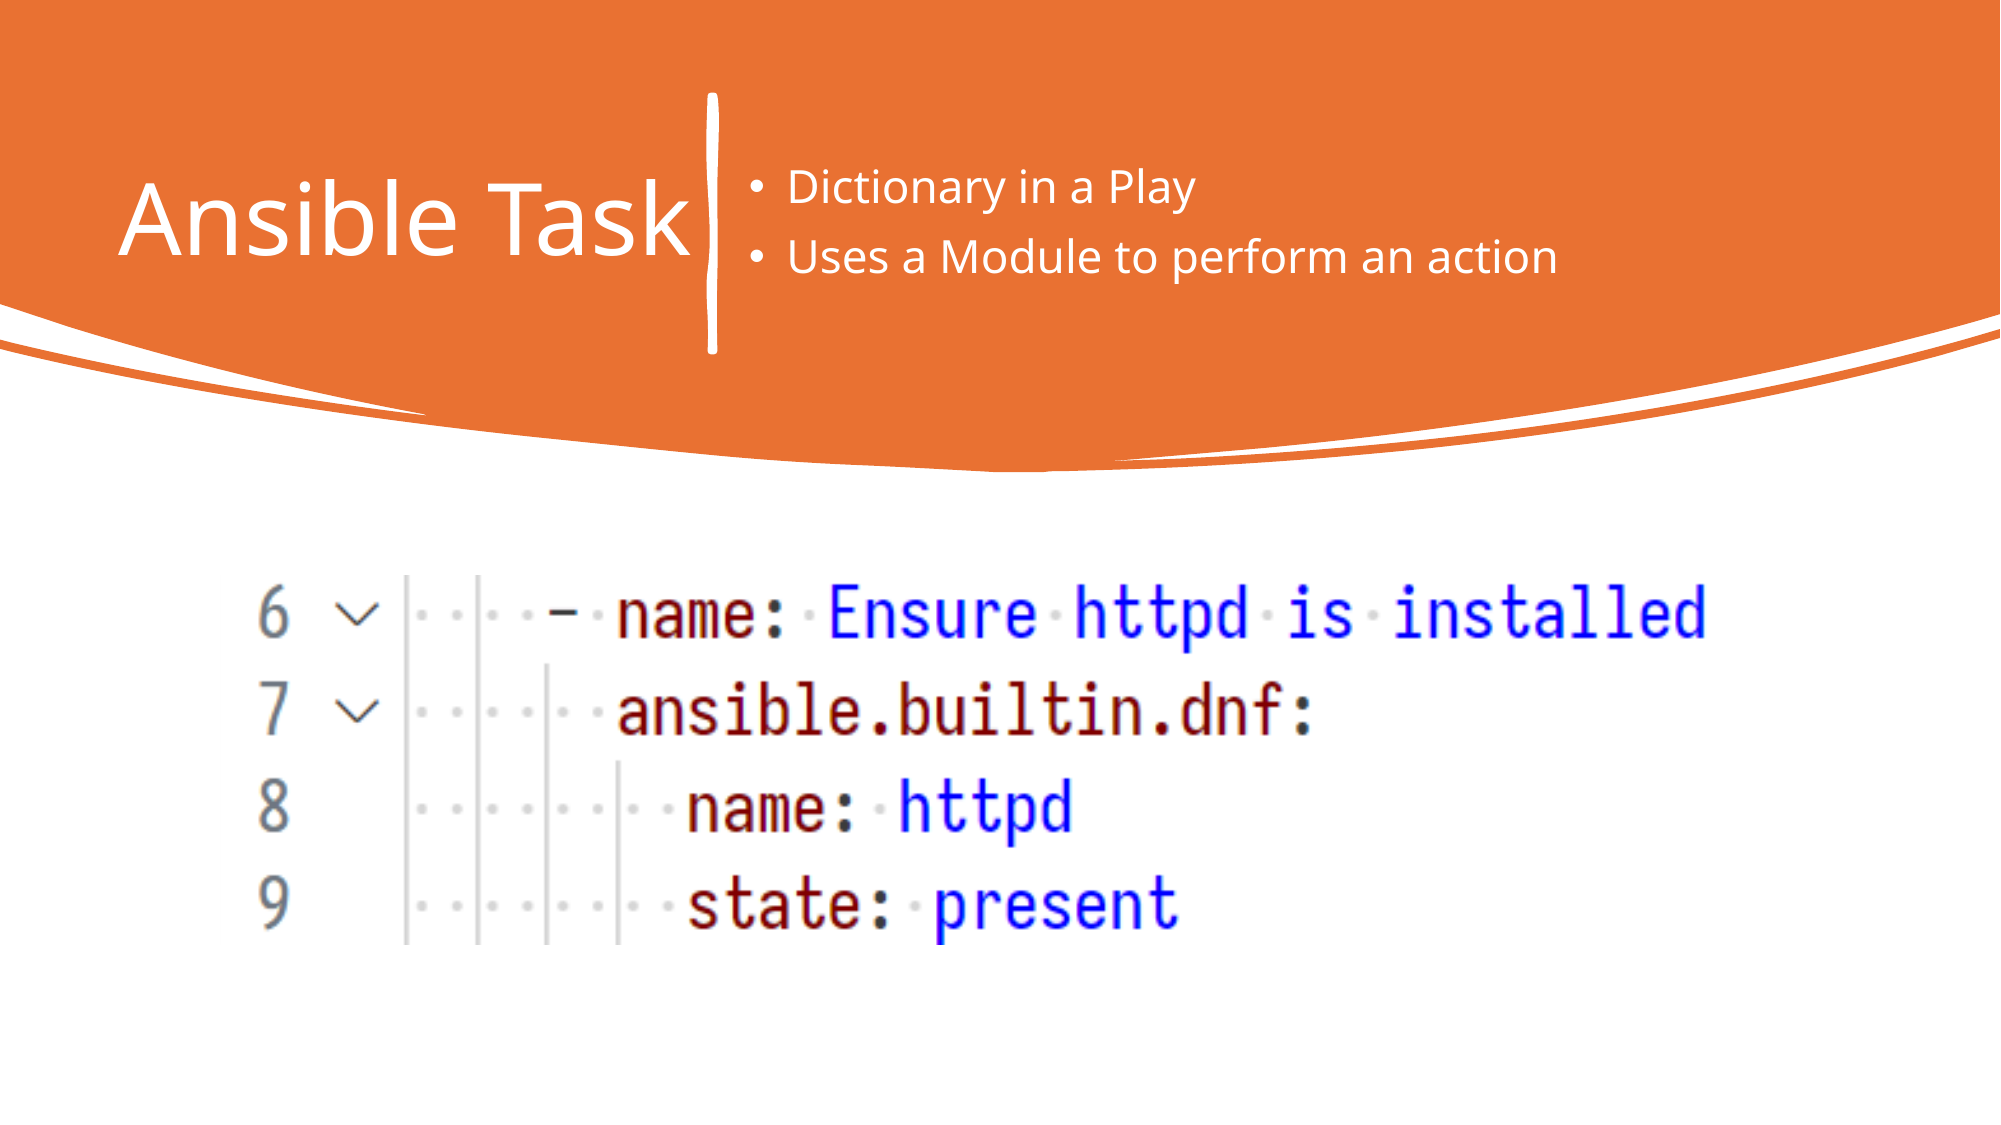

# Ansible Task
Dictionary in a Play
Uses a Module to perform an action